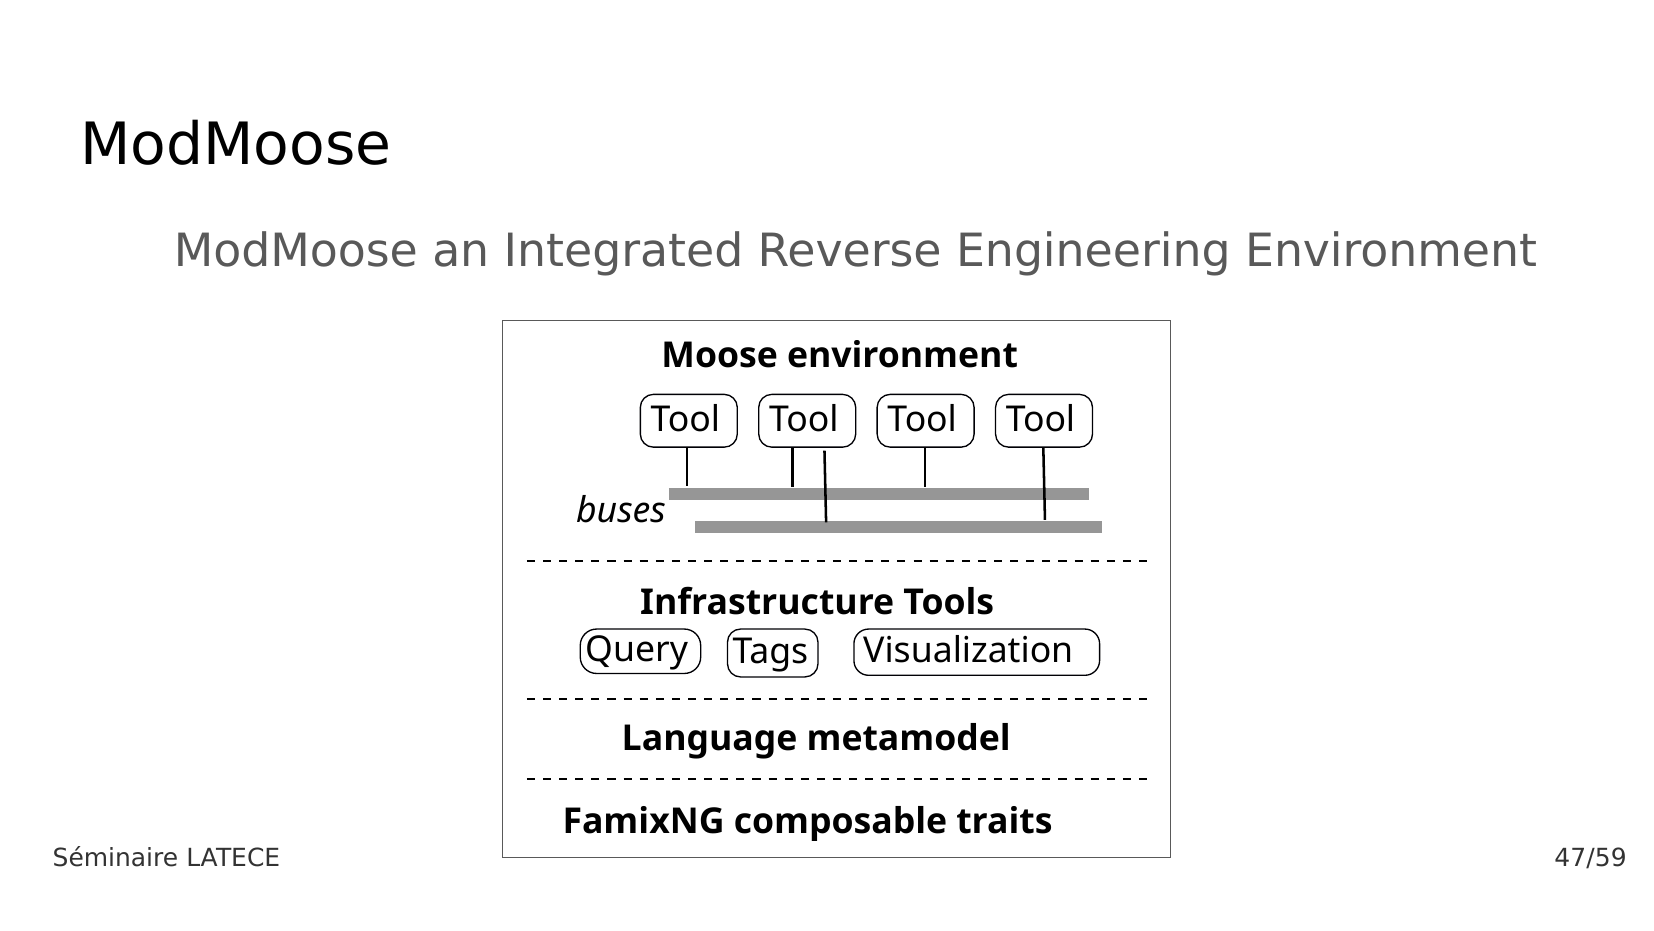

# ModMoose
ModMoose an Integrated Reverse Engineering Environment